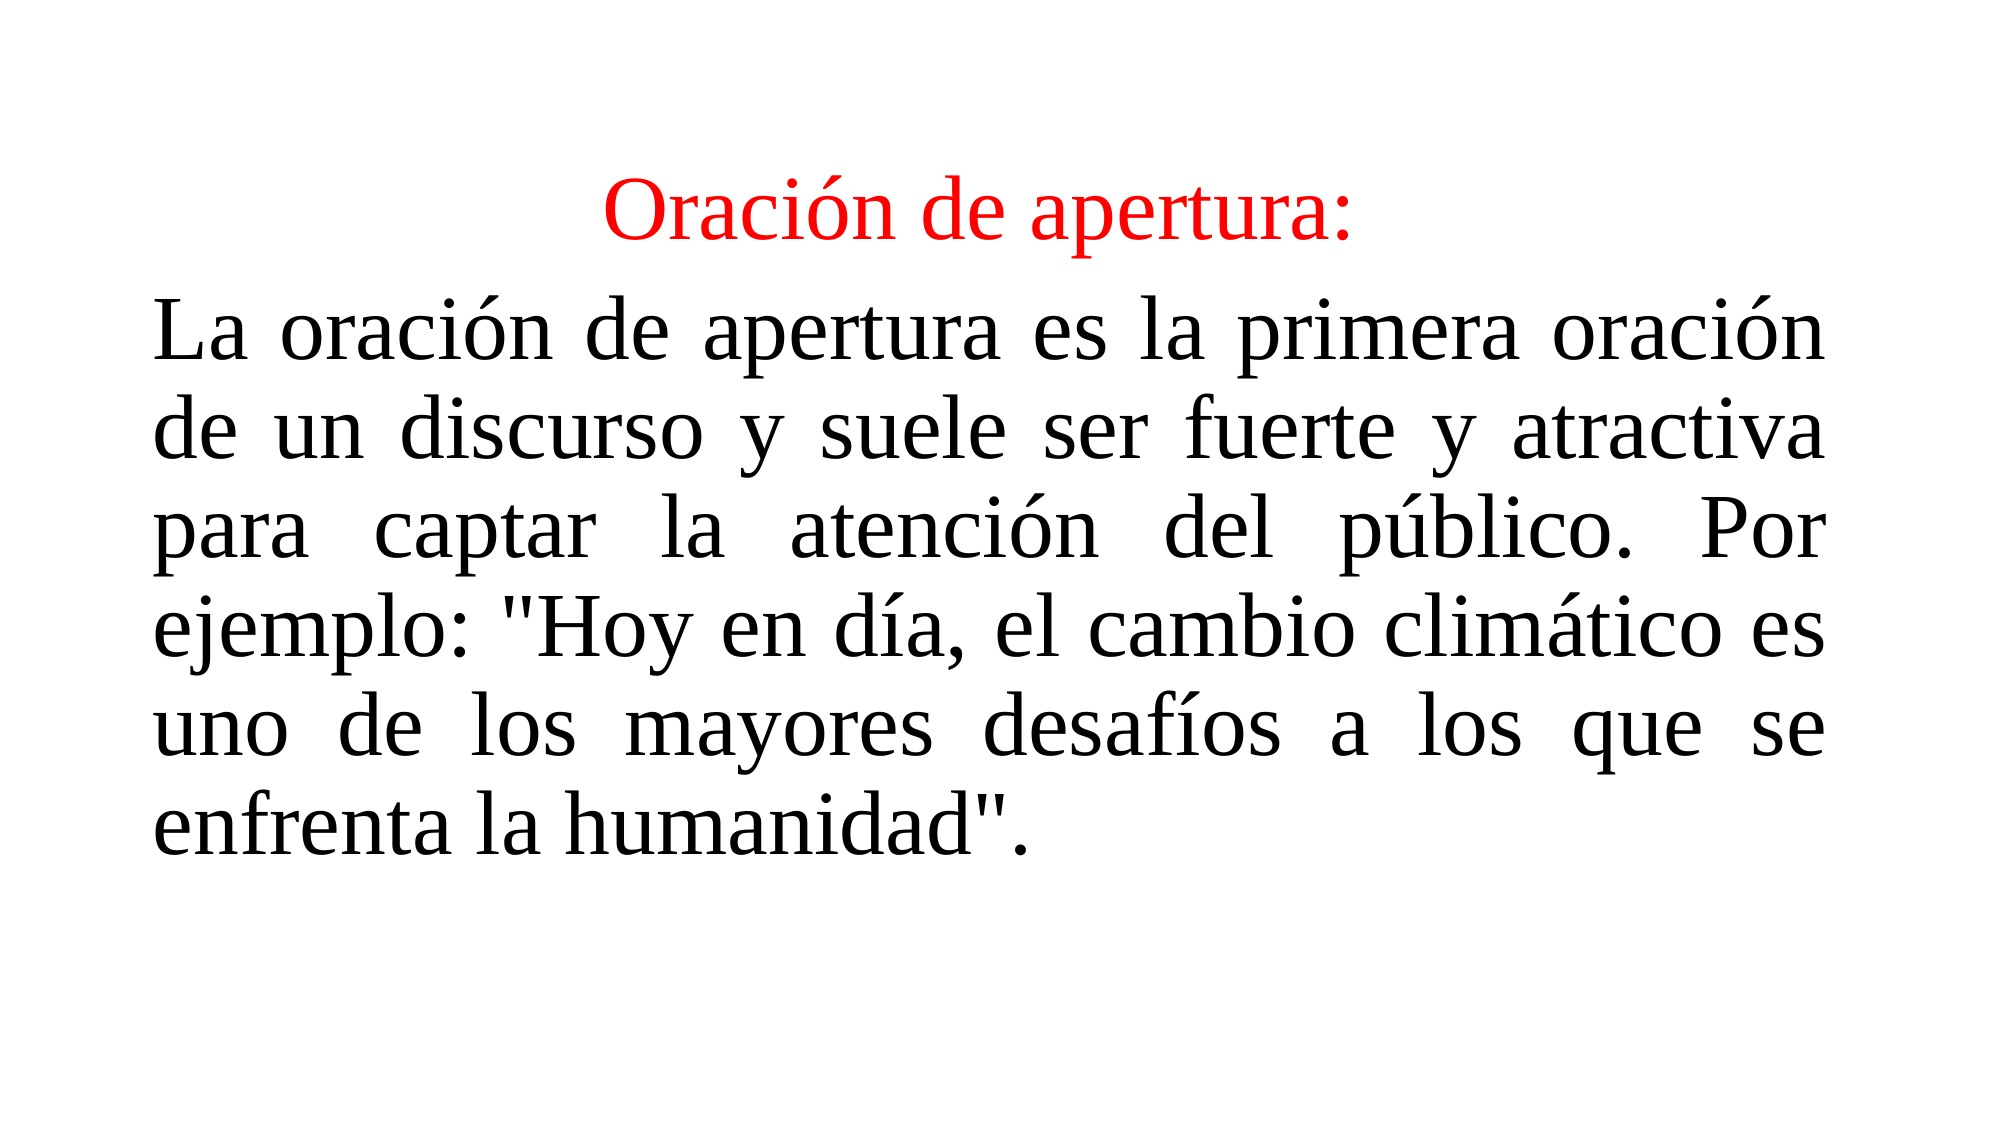

# Oración de apertura:
La oración de apertura es la primera oración de un discurso y suele ser fuerte y atractiva para captar la atención del público. Por ejemplo: "Hoy en día, el cambio climático es uno de los mayores desafíos a los que se enfrenta la humanidad".